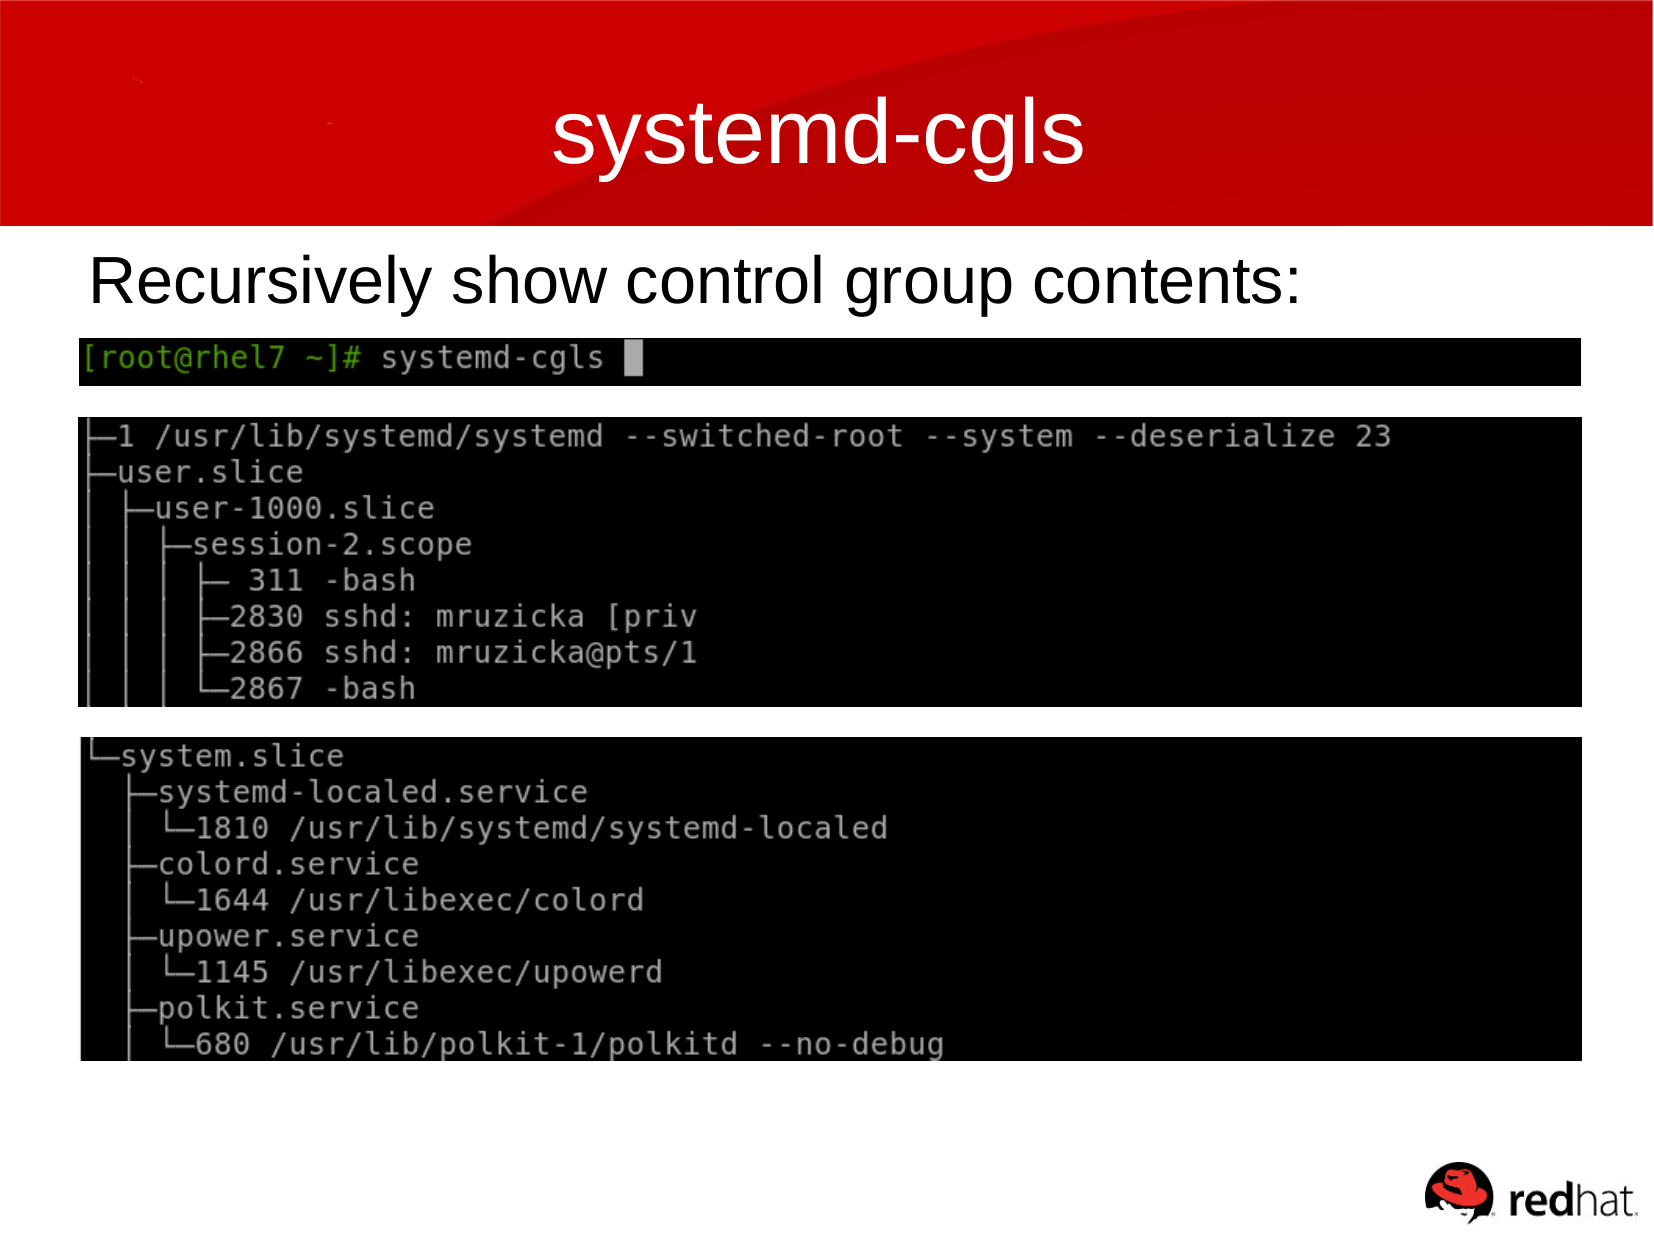

# systemd-cgls
Recursively show control group contents: